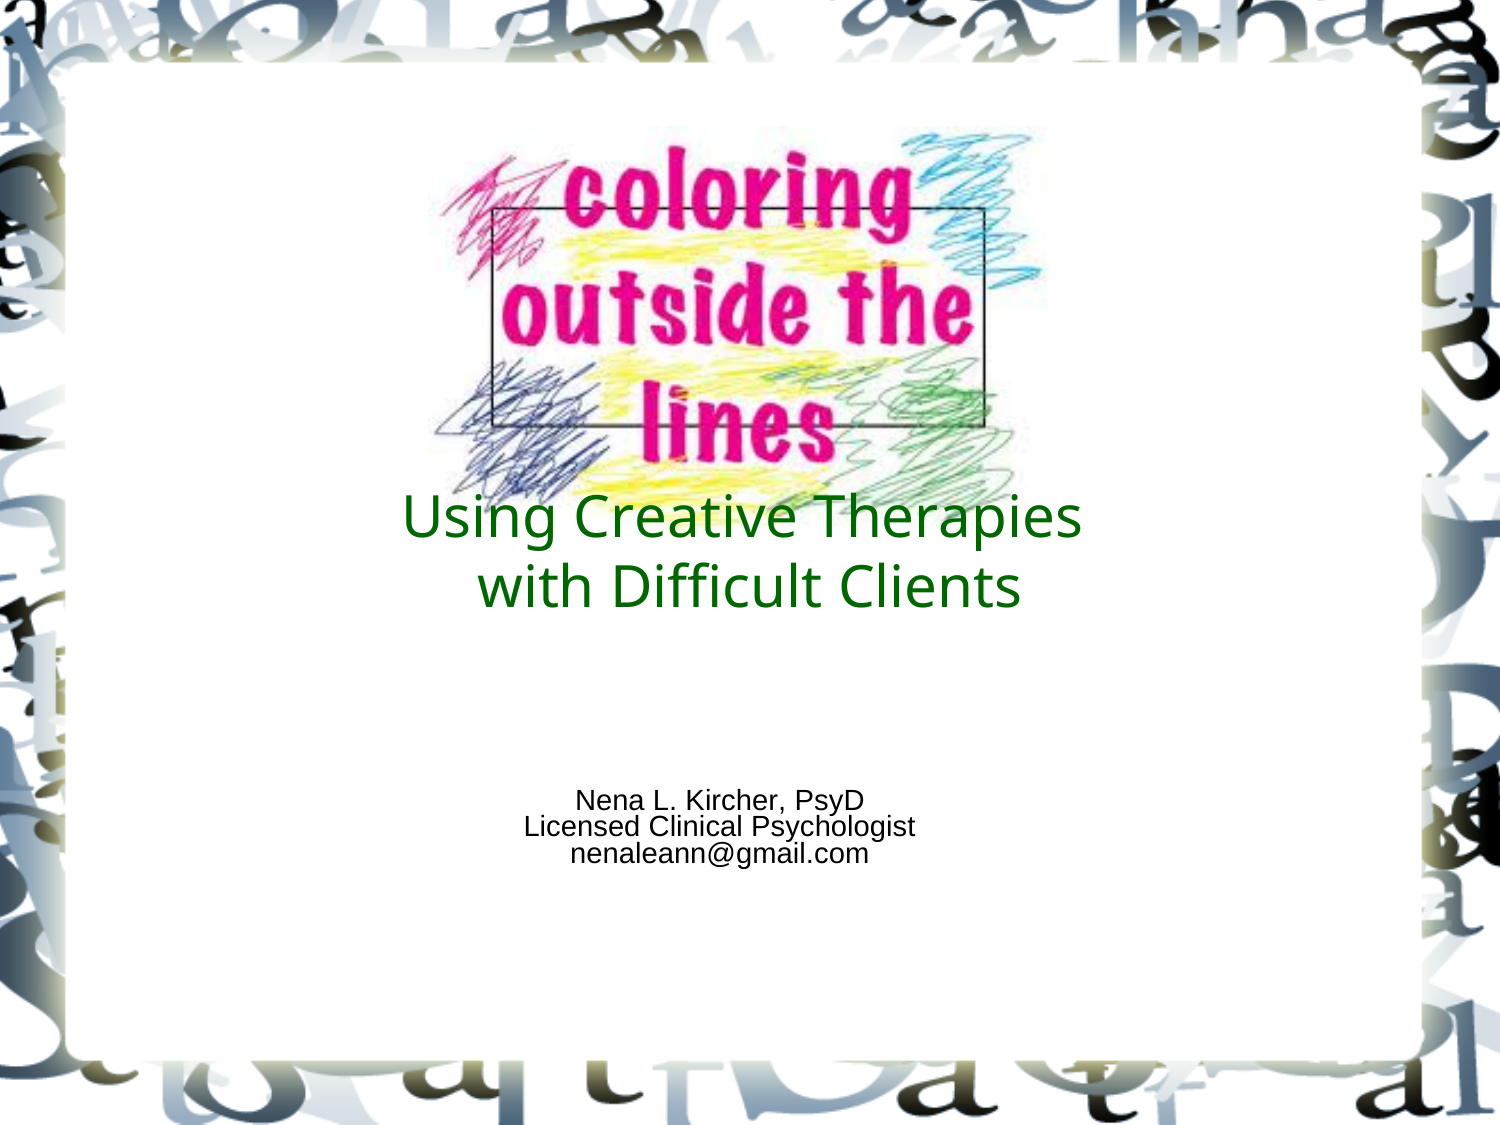

# Using Creative Therapies with Difficult Clients
Nena L. Kircher, PsyD
Licensed Clinical Psychologist
nenaleann@gmail.com